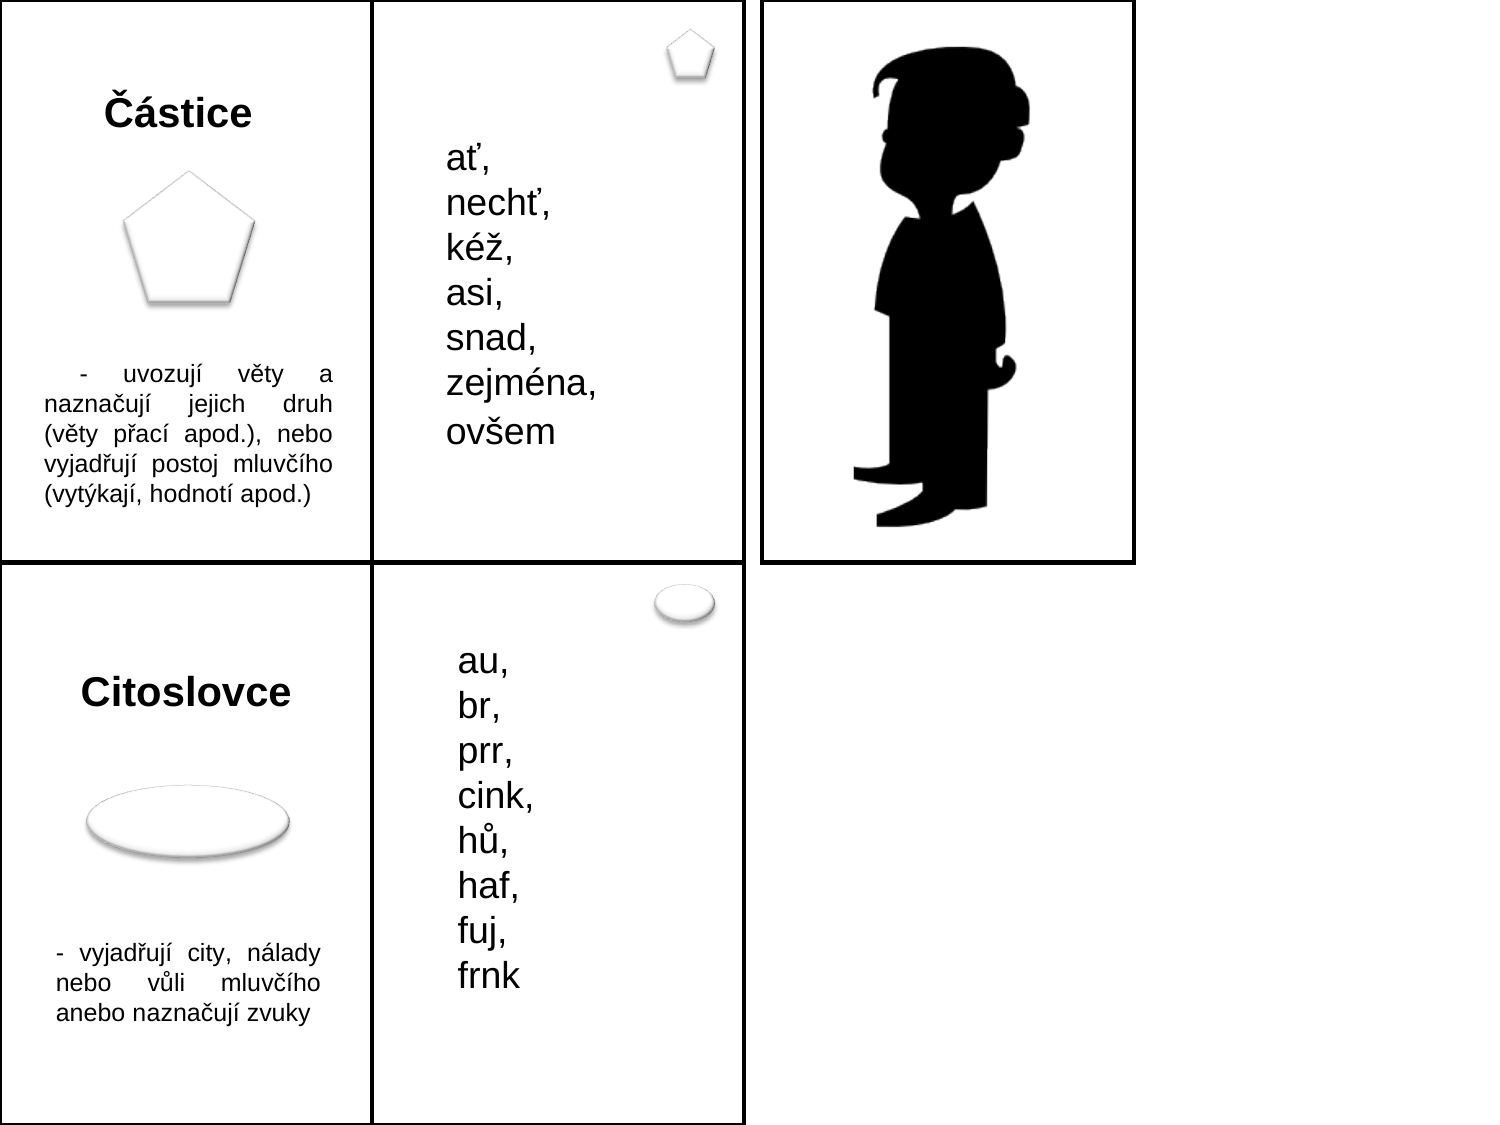

Částice
ať, nechť, kéž, asi, snad, zejména, ovšem
 - uvozují věty a naznačují jejich druh (věty přací apod.), nebo vyjadřují postoj mluvčího (vytýkají, hodnotí apod.)
au, br, prr, cink, hů, haf, fuj, frnk
Citoslovce
- vyjadřují city, nálady nebo vůli mluvčího anebo naznačují zvuky